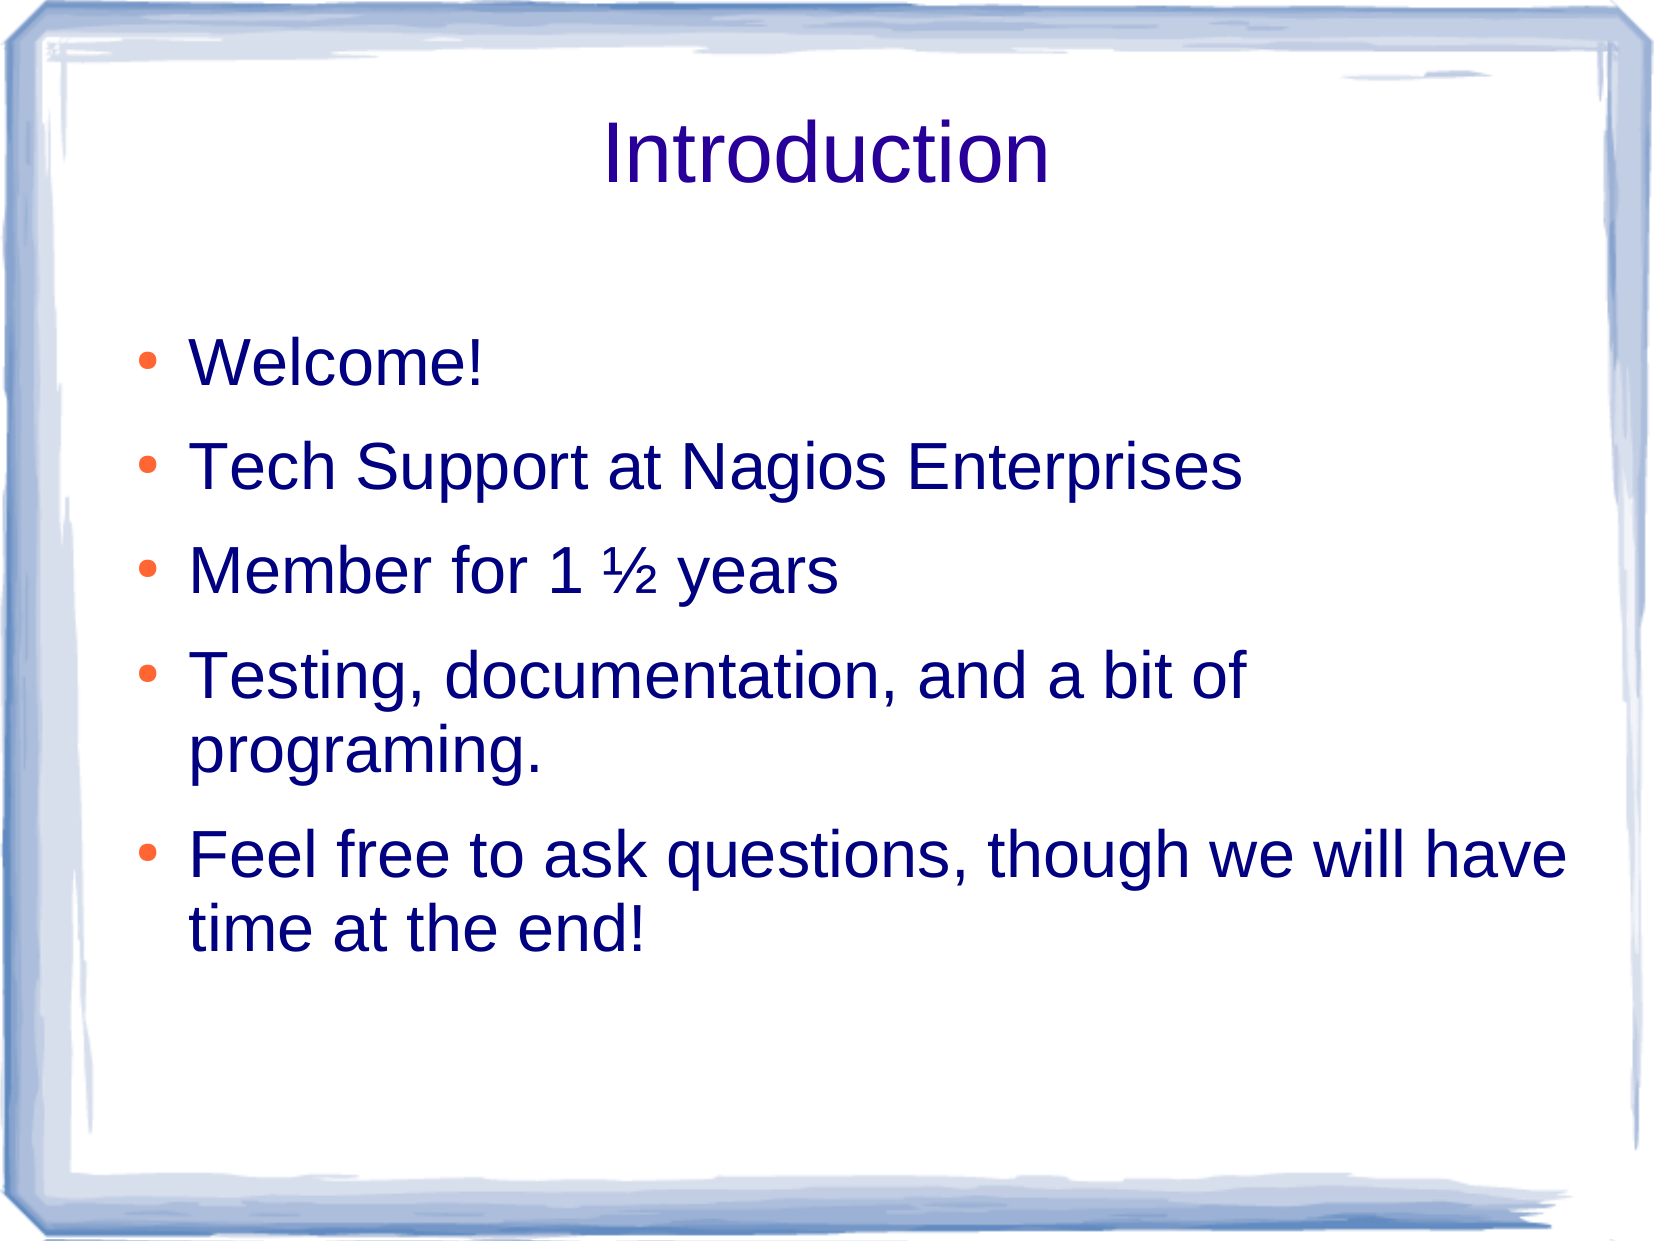

# Introduction
Welcome!
Tech Support at Nagios Enterprises
Member for 1 ½ years
Testing, documentation, and a bit of programing.
Feel free to ask questions, though we will have time at the end!